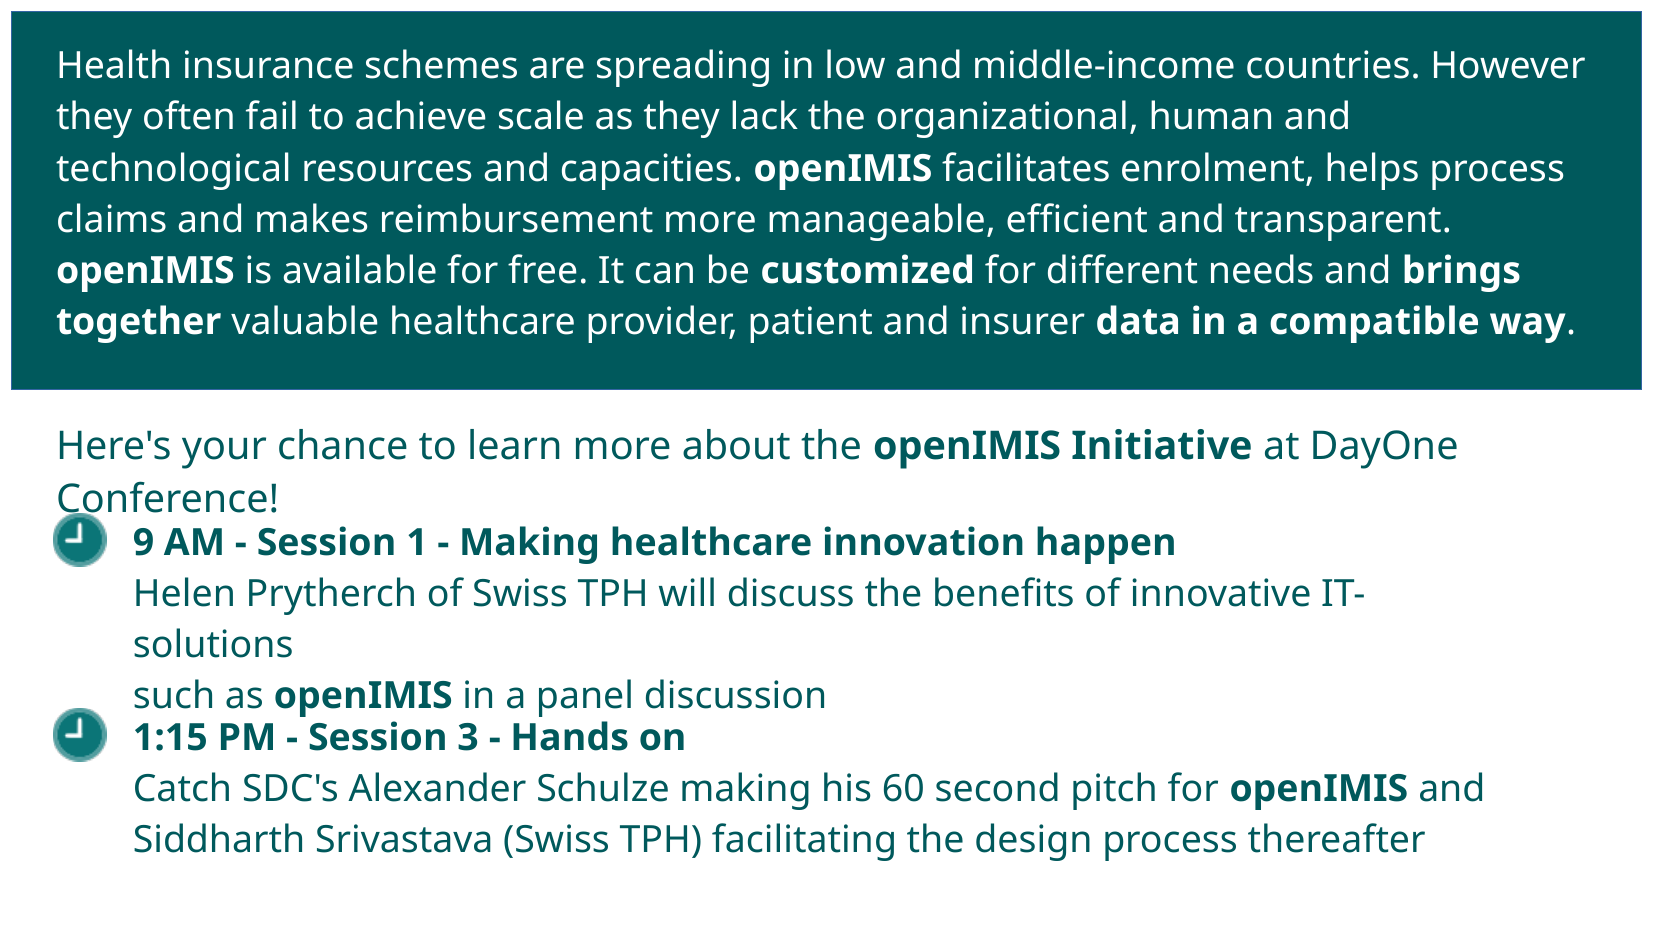

Health insurance schemes are spreading in low and middle-income countries. However they often fail to achieve scale as they lack the organizational, human and technological resources and capacities. openIMIS facilitates enrolment, helps process claims and makes reimbursement more manageable, efficient and transparent. openIMIS is available for free. It can be customized for different needs and brings together valuable healthcare provider, patient and insurer data in a compatible way.
Here's your chance to learn more about the openIMIS Initiative at DayOne Conference!
9 AM - Session 1 - Making healthcare innovation happen
Helen Prytherch of Swiss TPH will discuss the benefits of innovative IT-solutions
such as openIMIS in a panel discussion
1:15 PM - Session 3 - Hands on
Catch SDC's Alexander Schulze making his 60 second pitch for openIMIS and
Siddharth Srivastava (Swiss TPH) facilitating the design process thereafter